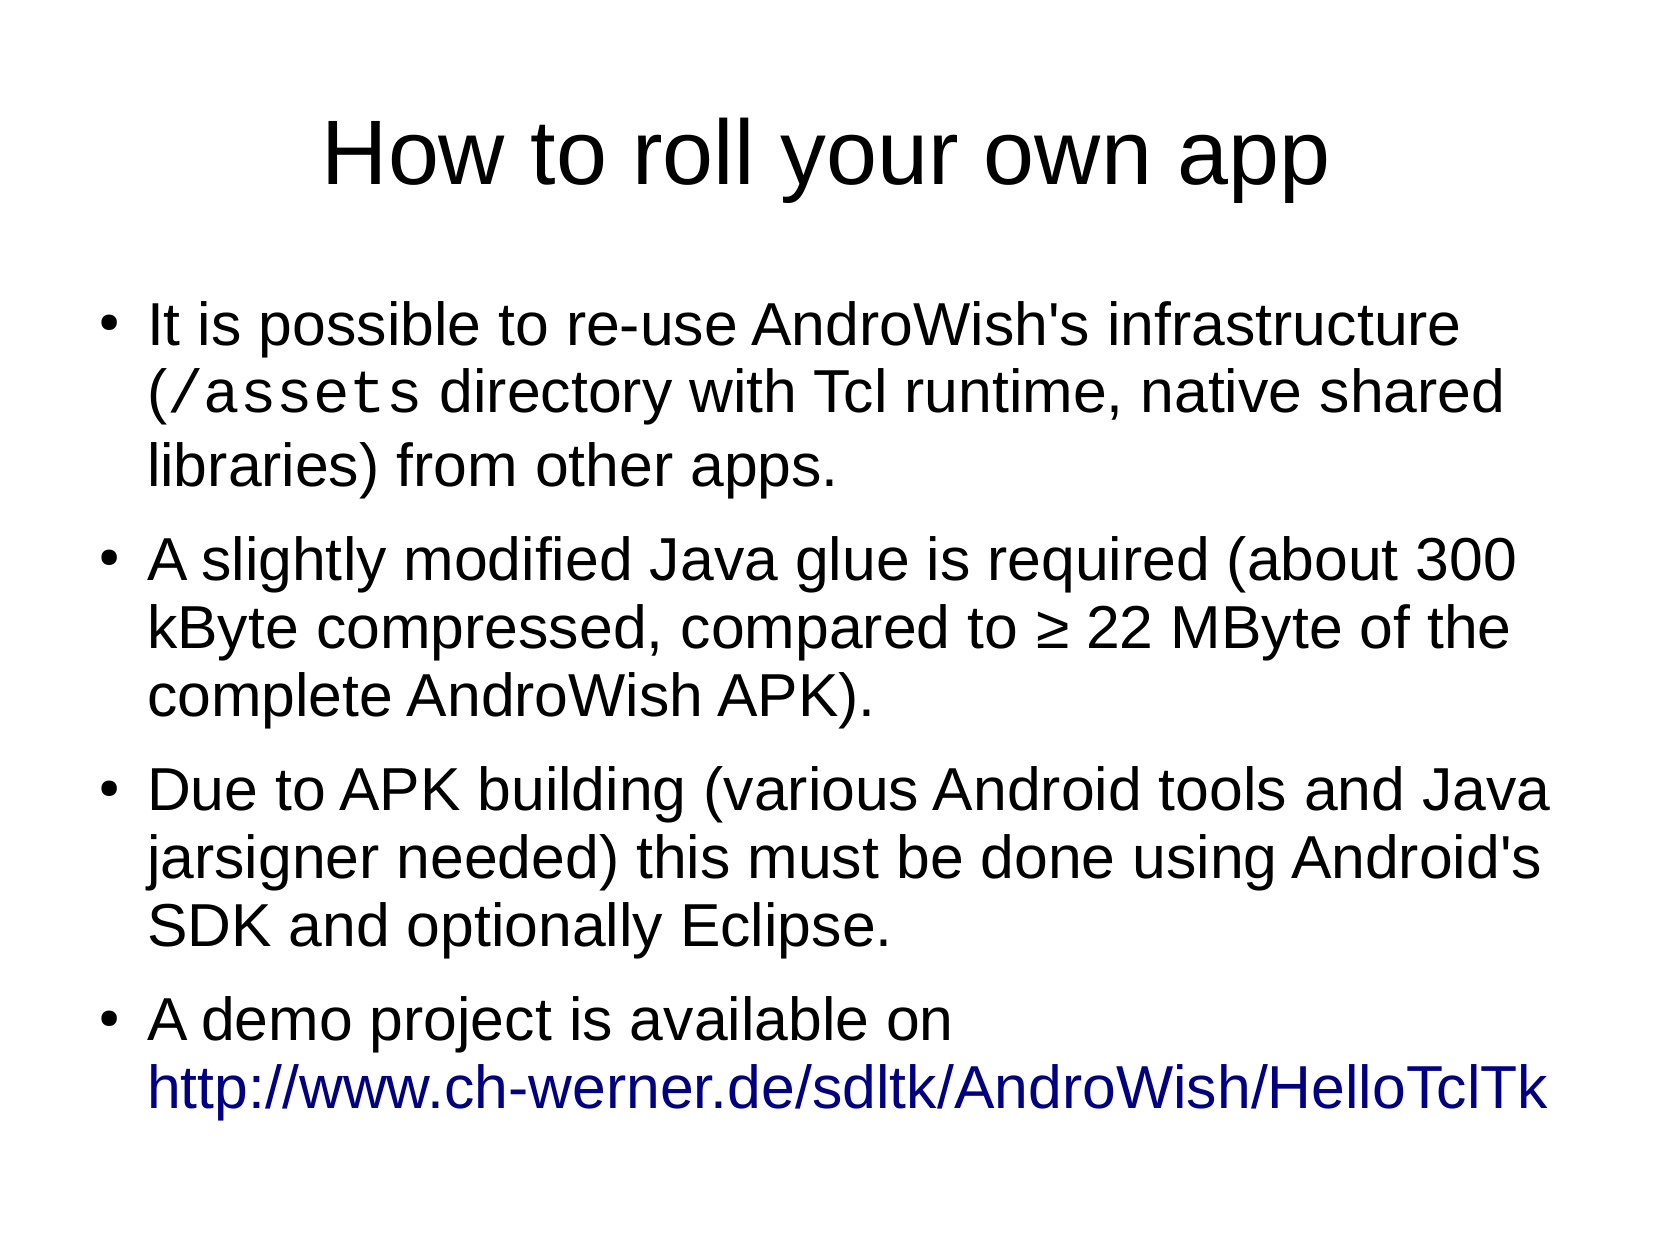

# How to roll your own app
It is possible to re-use AndroWish's infrastructure (/assets directory with Tcl runtime, native shared libraries) from other apps.
A slightly modified Java glue is required (about 300 kByte compressed, compared to ≥ 22 MByte of the complete AndroWish APK).
Due to APK building (various Android tools and Java jarsigner needed) this must be done using Android's SDK and optionally Eclipse.
A demo project is available on http://www.ch-werner.de/sdltk/AndroWish/HelloTclTk